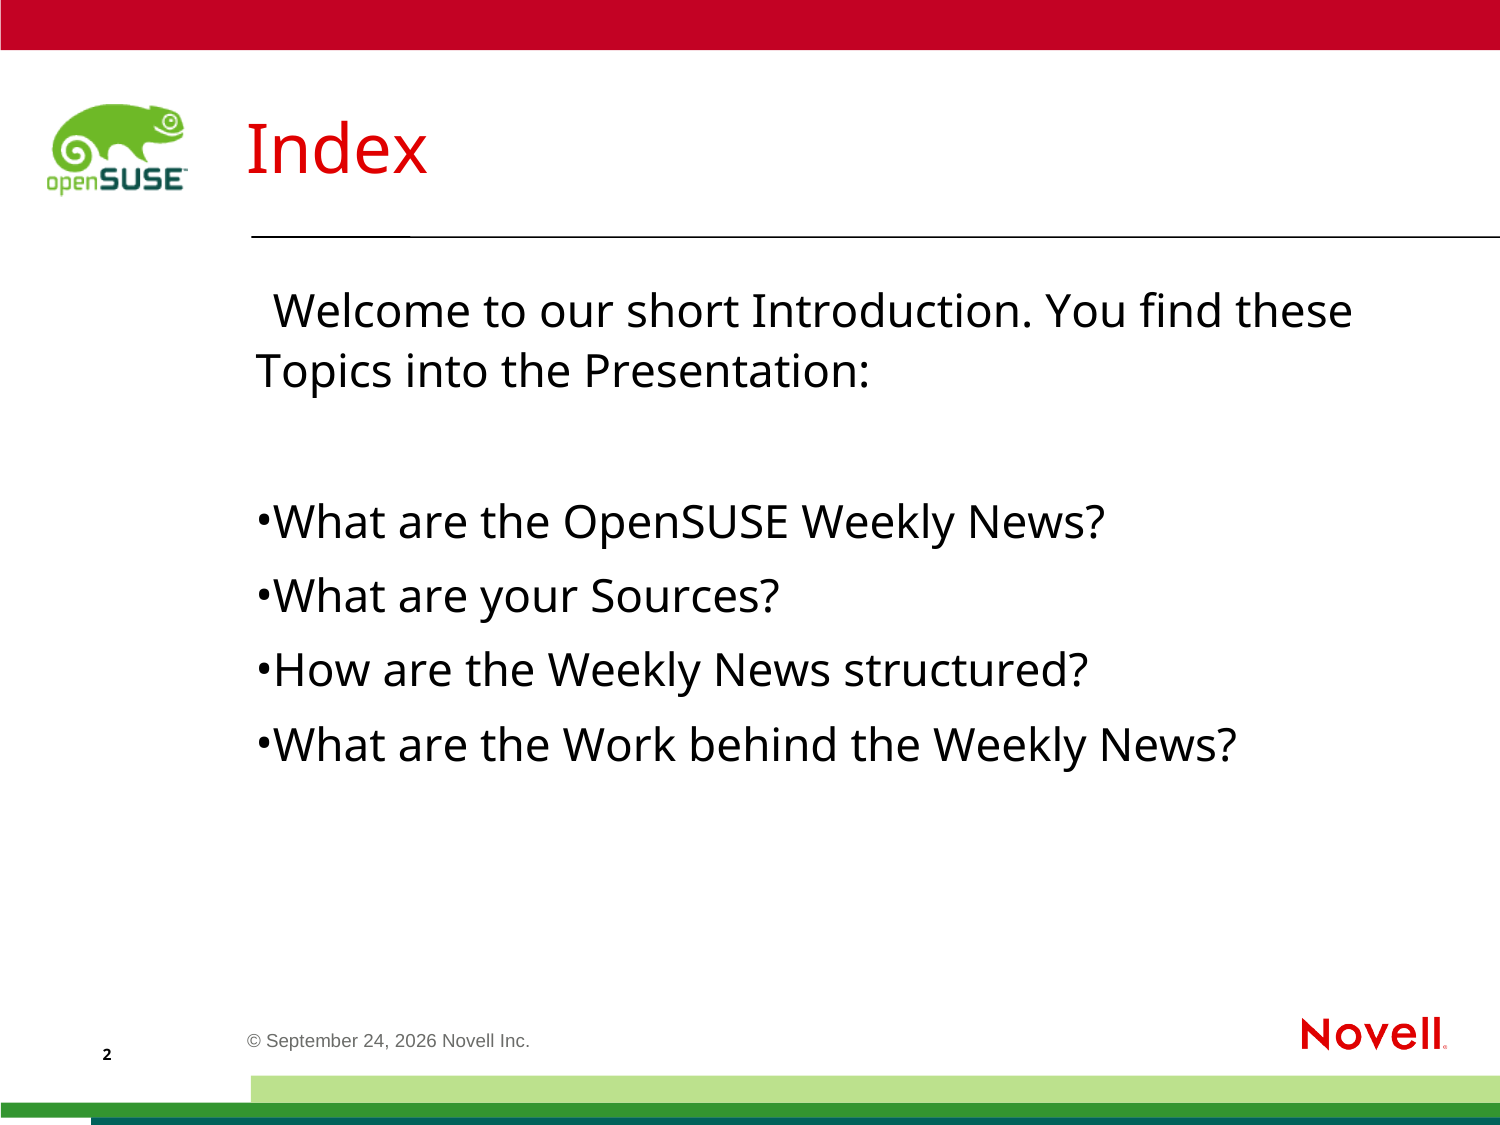

# Index
Welcome to our short Introduction. You find these Topics into the Presentation:
What are the OpenSUSE Weekly News?
What are your Sources?
How are the Weekly News structured?
What are the Work behind the Weekly News?